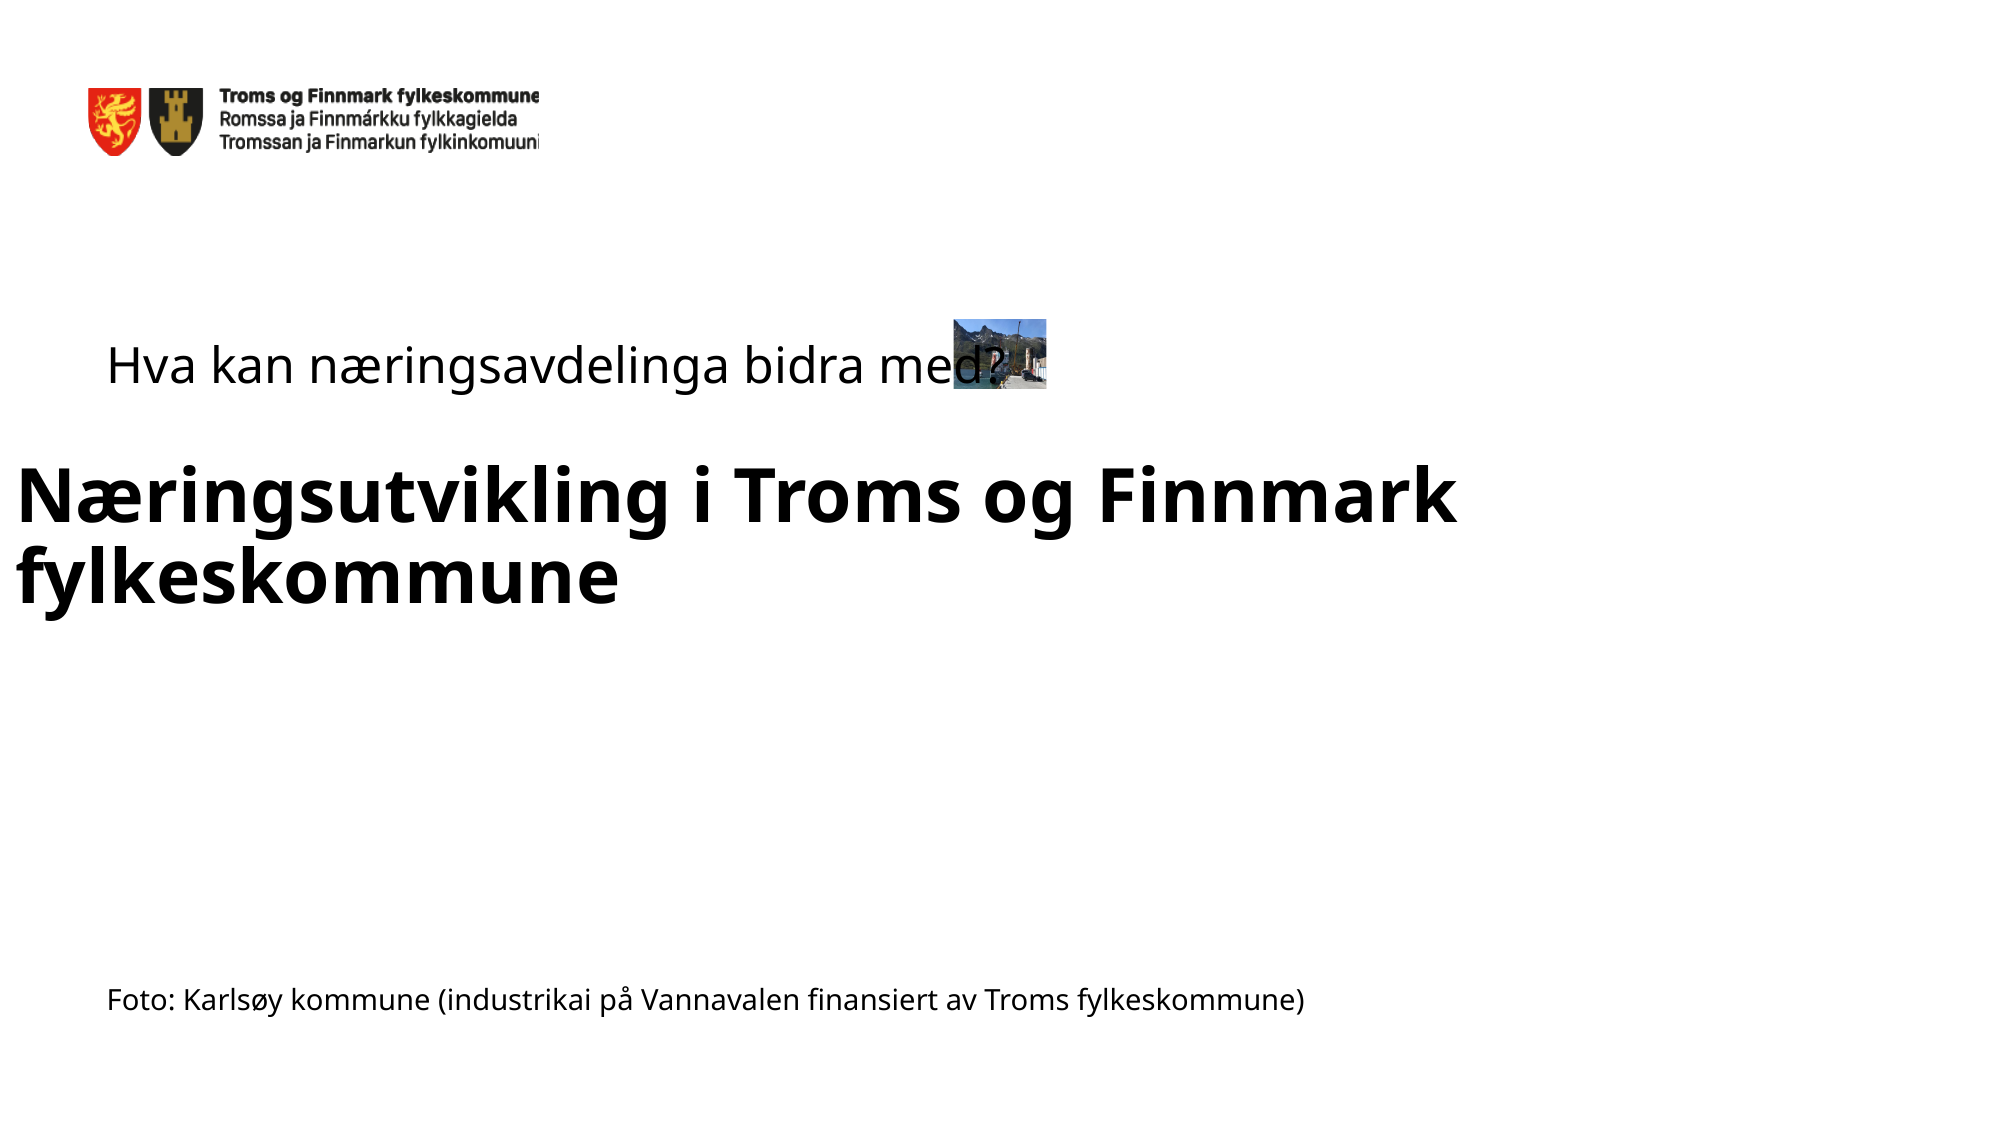

# Hva kan næringsavdelinga bidra med?
Foto: Karlsøy kommune (industrikai på Vannavalen finansiert av Troms fylkeskommune)
Næringsutvikling i Troms og Finnmark fylkeskommune